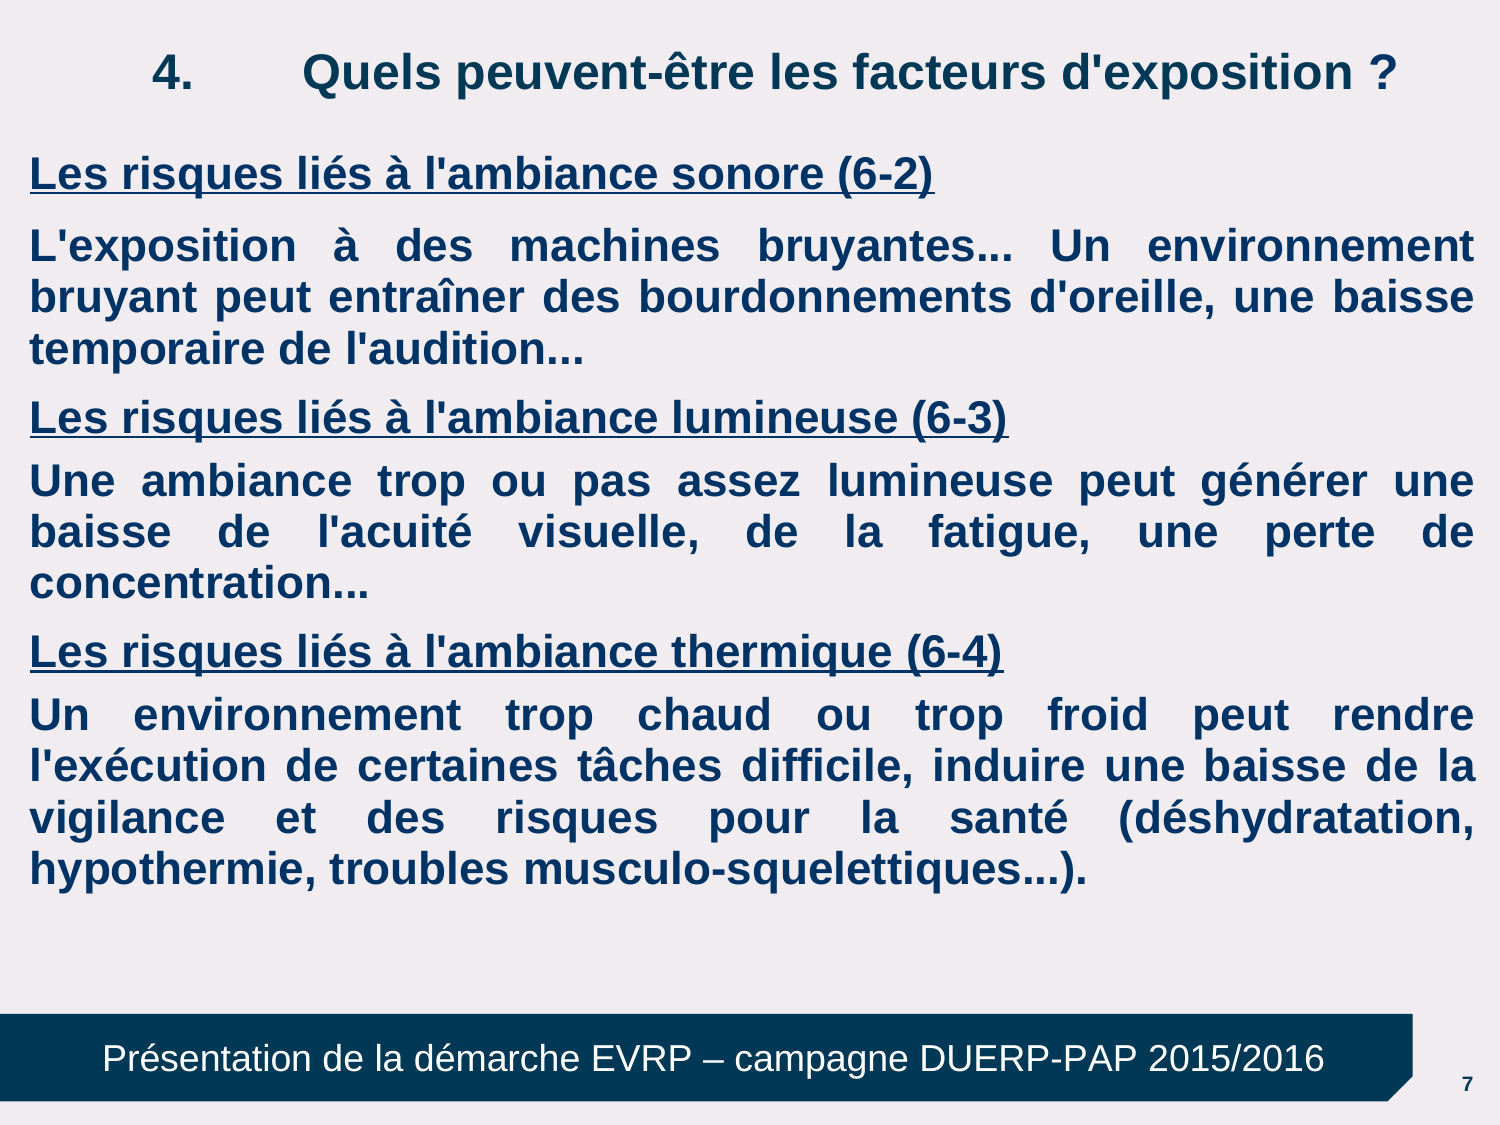

# 4.	Quels peuvent-être les facteurs d'exposition ?
Les risques liés à l'ambiance sonore (6-2)
L'exposition à des machines bruyantes... Un environnement bruyant peut entraîner des bourdonnements d'oreille, une baisse temporaire de l'audition...
Les risques liés à l'ambiance lumineuse (6-3)
Une ambiance trop ou pas assez lumineuse peut générer une baisse de l'acuité visuelle, de la fatigue, une perte de concentration...
Les risques liés à l'ambiance thermique (6-4)
Un environnement trop chaud ou trop froid peut rendre l'exécution de certaines tâches difficile, induire une baisse de la vigilance et des risques pour la santé (déshydratation, hypothermie, troubles musculo-squelettiques...).